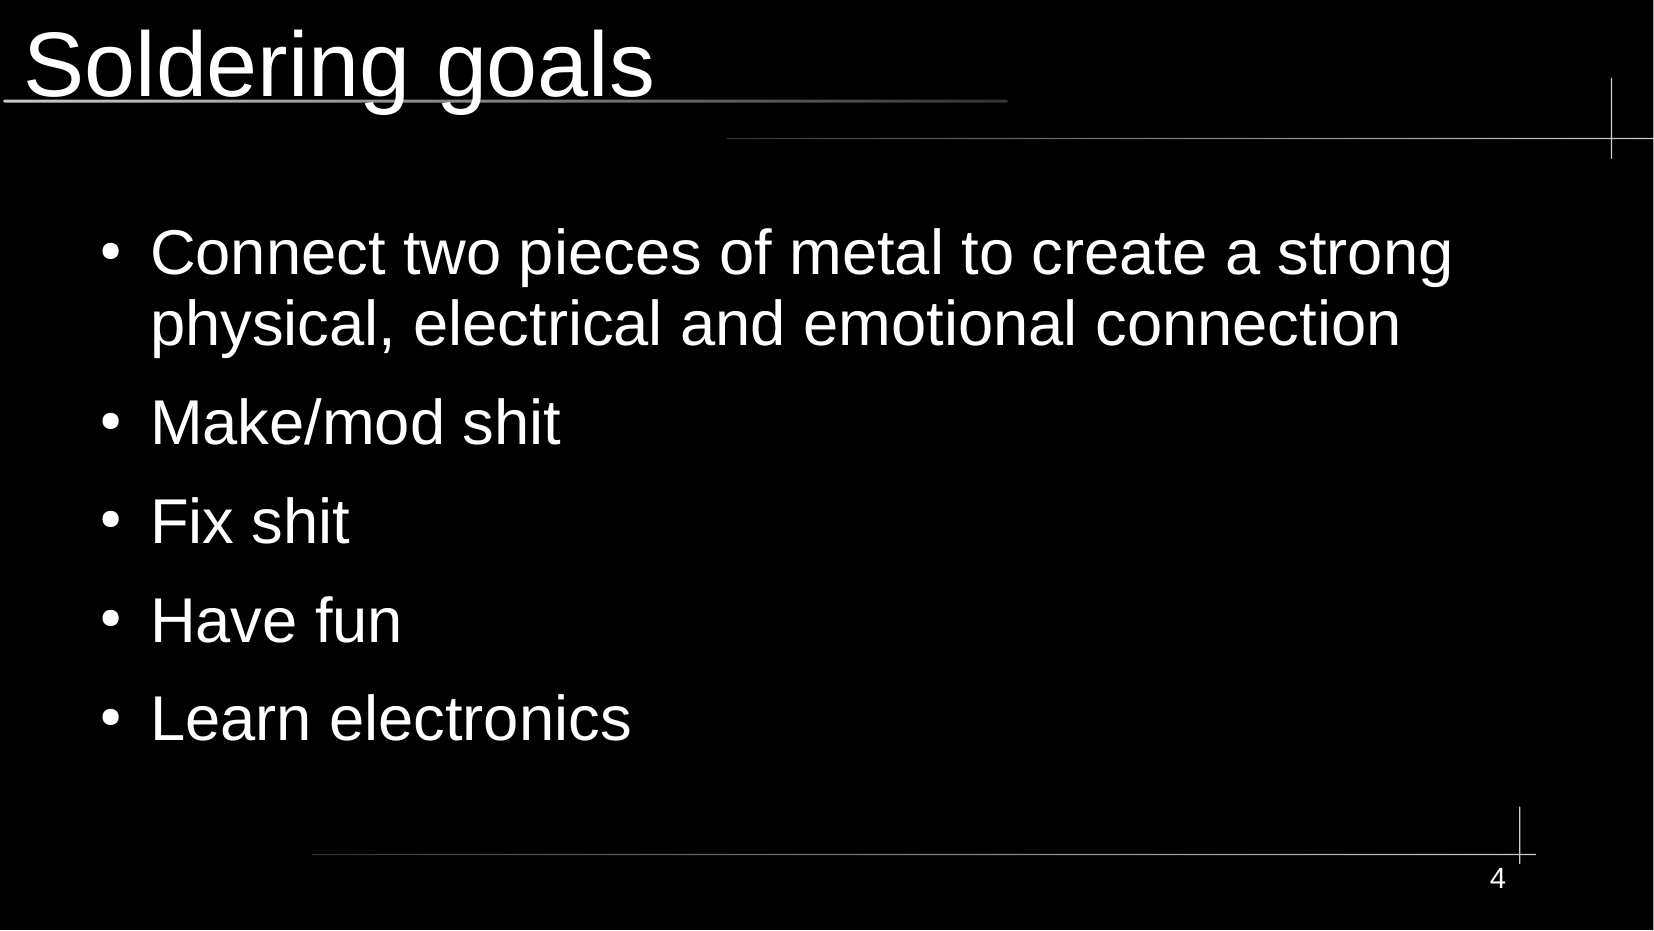

# Soldering goals
Connect two pieces of metal to create a strong physical, electrical and emotional connection
Make/mod shit
Fix shit
Have fun
Learn electronics
4